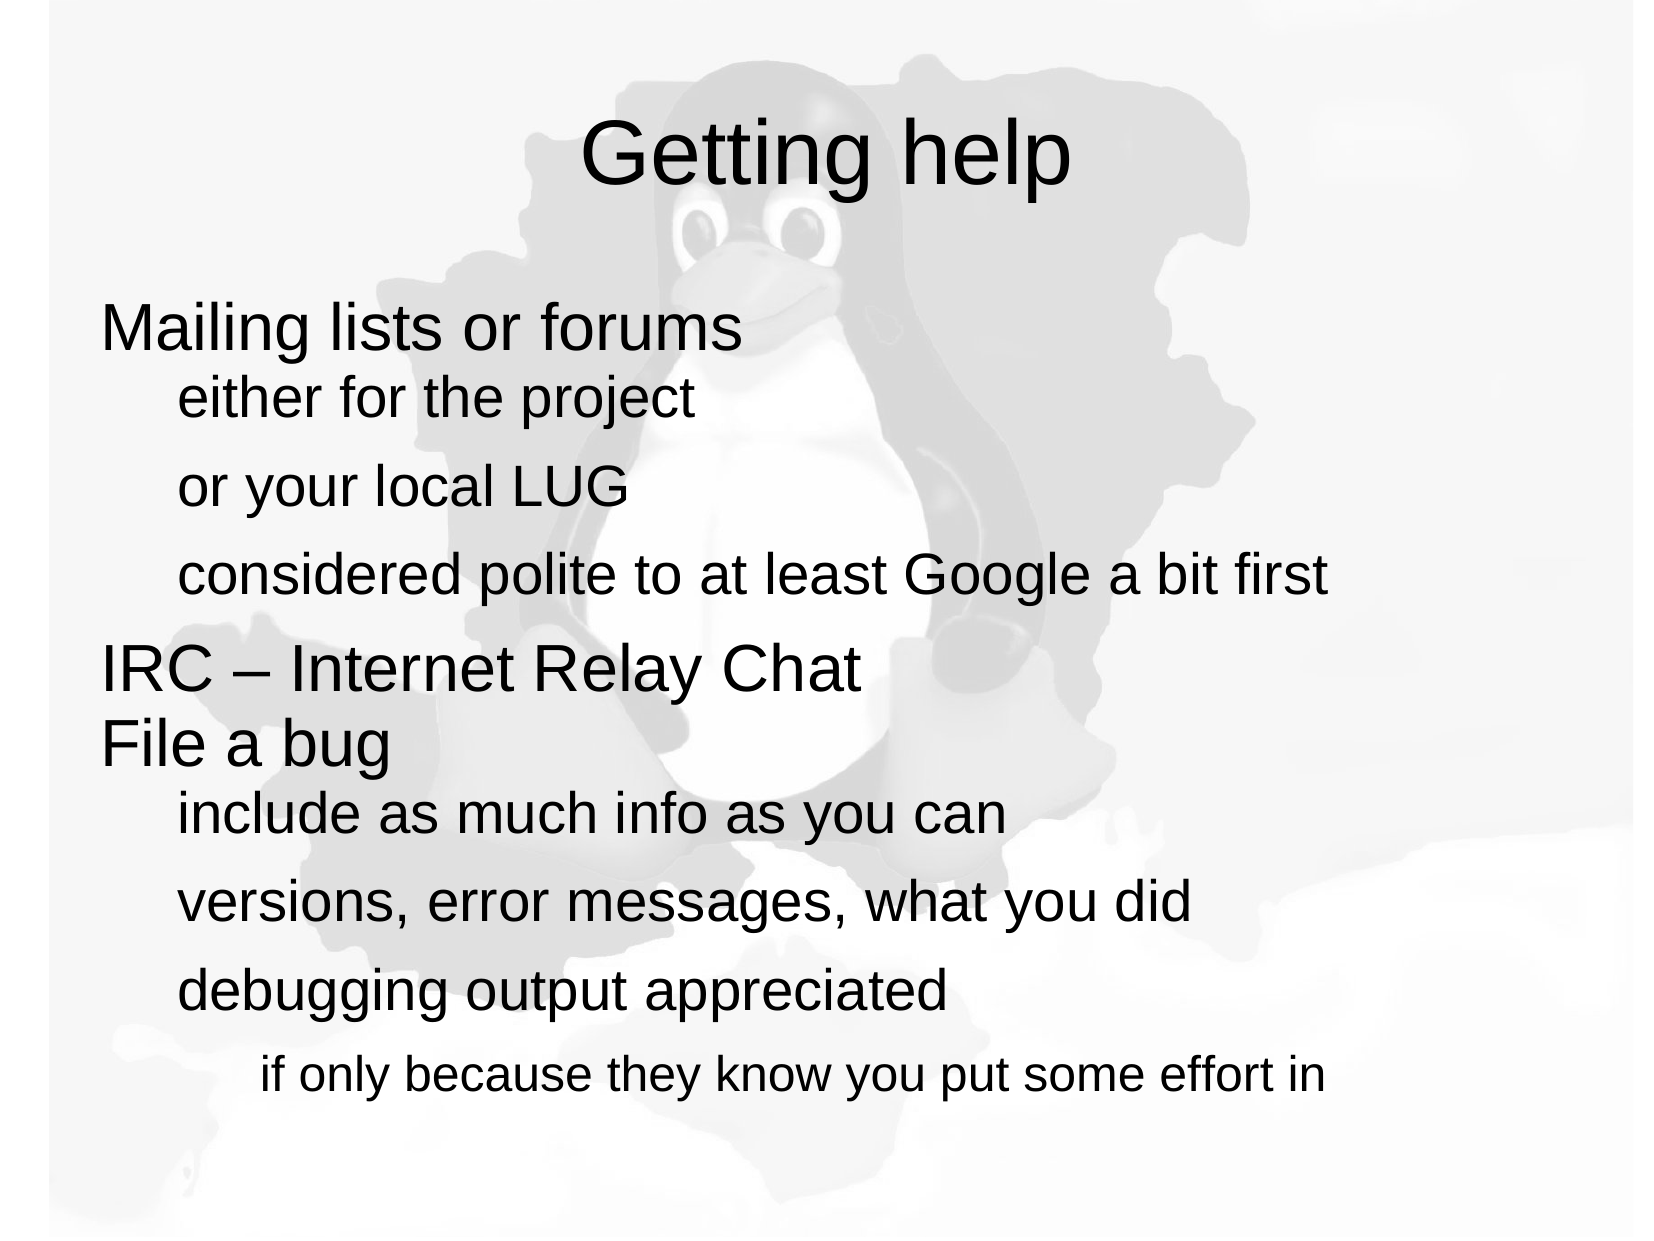

# Getting help
Mailing lists or forums
either for the project
or your local LUG
considered polite to at least Google a bit first
IRC – Internet Relay Chat
File a bug
include as much info as you can
versions, error messages, what you did
debugging output appreciated
if only because they know you put some effort in